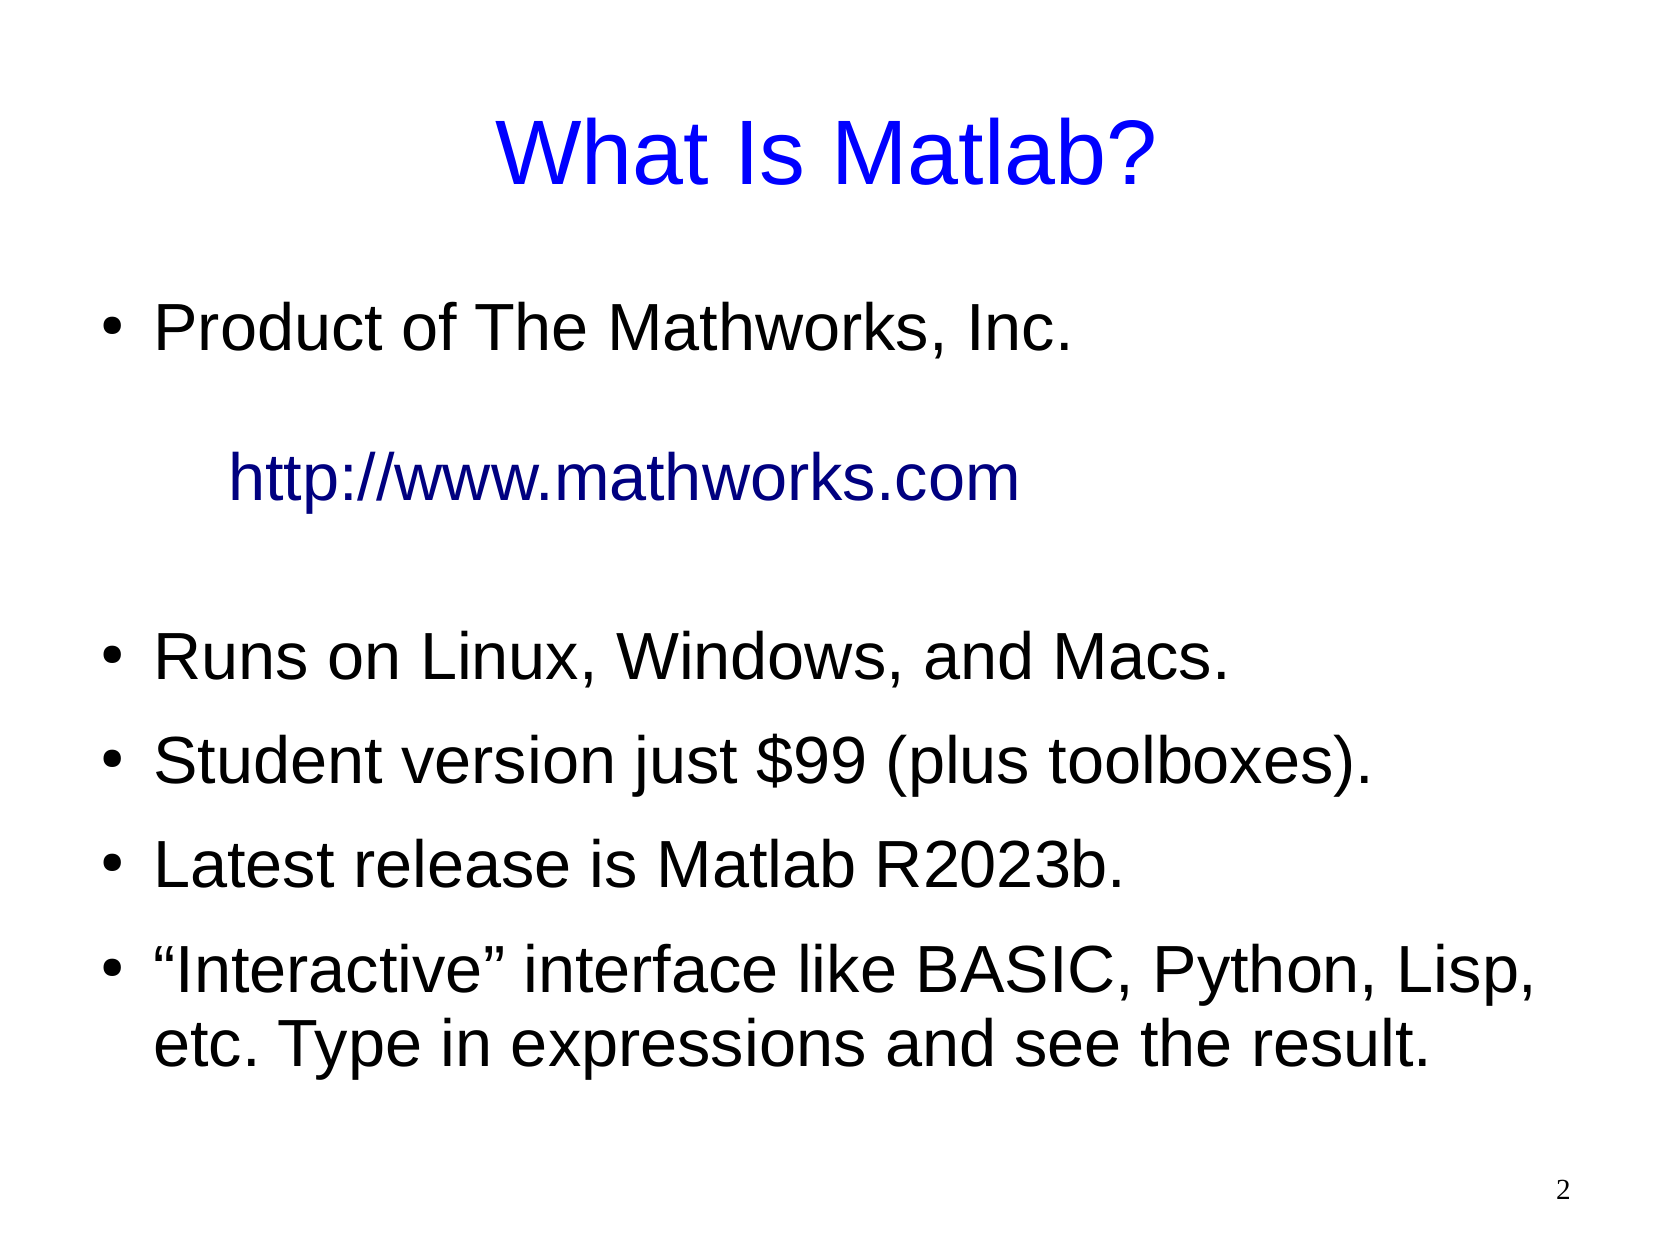

# What Is Matlab?
Product of The Mathworks, Inc.
	http://www.mathworks.com
Runs on Linux, Windows, and Macs.
Student version just $99 (plus toolboxes).
Latest release is Matlab R2023b.
“Interactive” interface like BASIC, Python, Lisp, etc. Type in expressions and see the result.
2